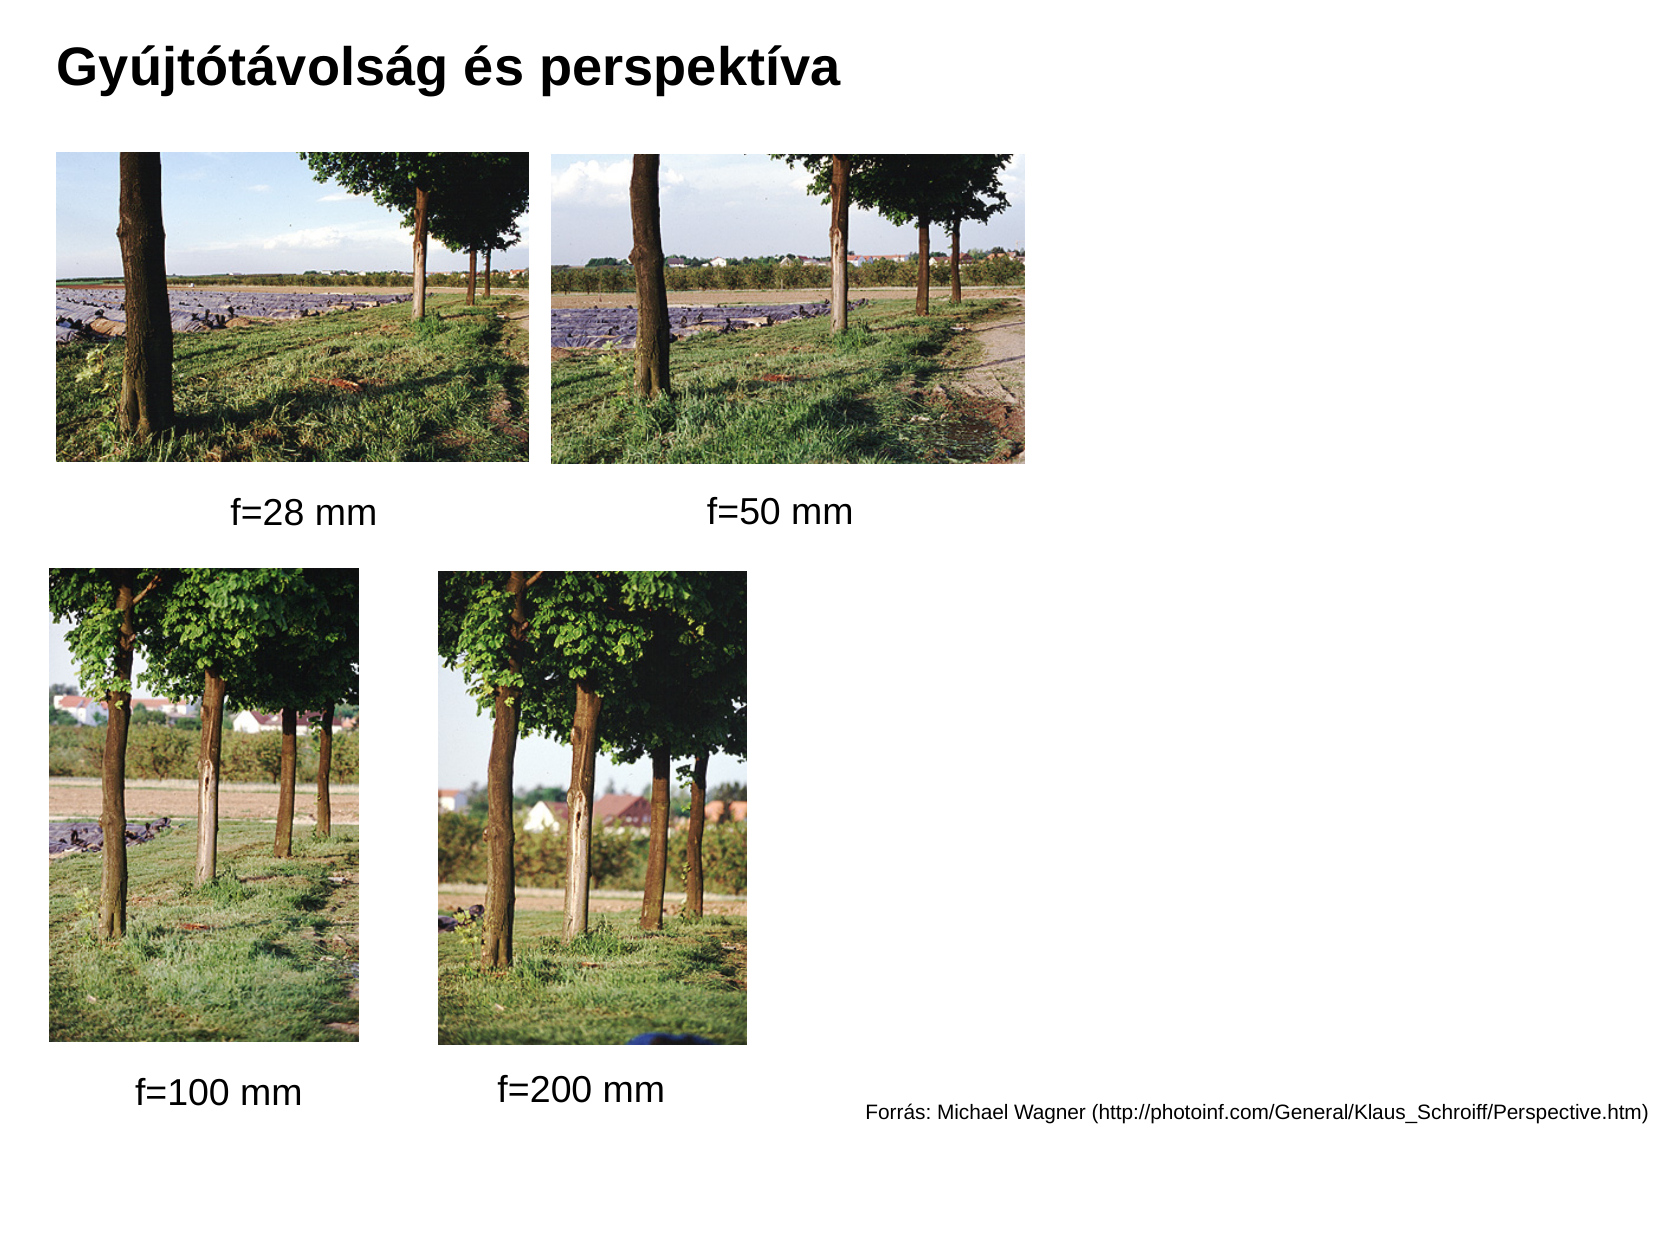

Gyújtótávolság és perspektíva
f=50 mm
f=28 mm
f=200 mm
f=100 mm
Forrás: Michael Wagner (http://photoinf.com/General/Klaus_Schroiff/Perspective.htm)